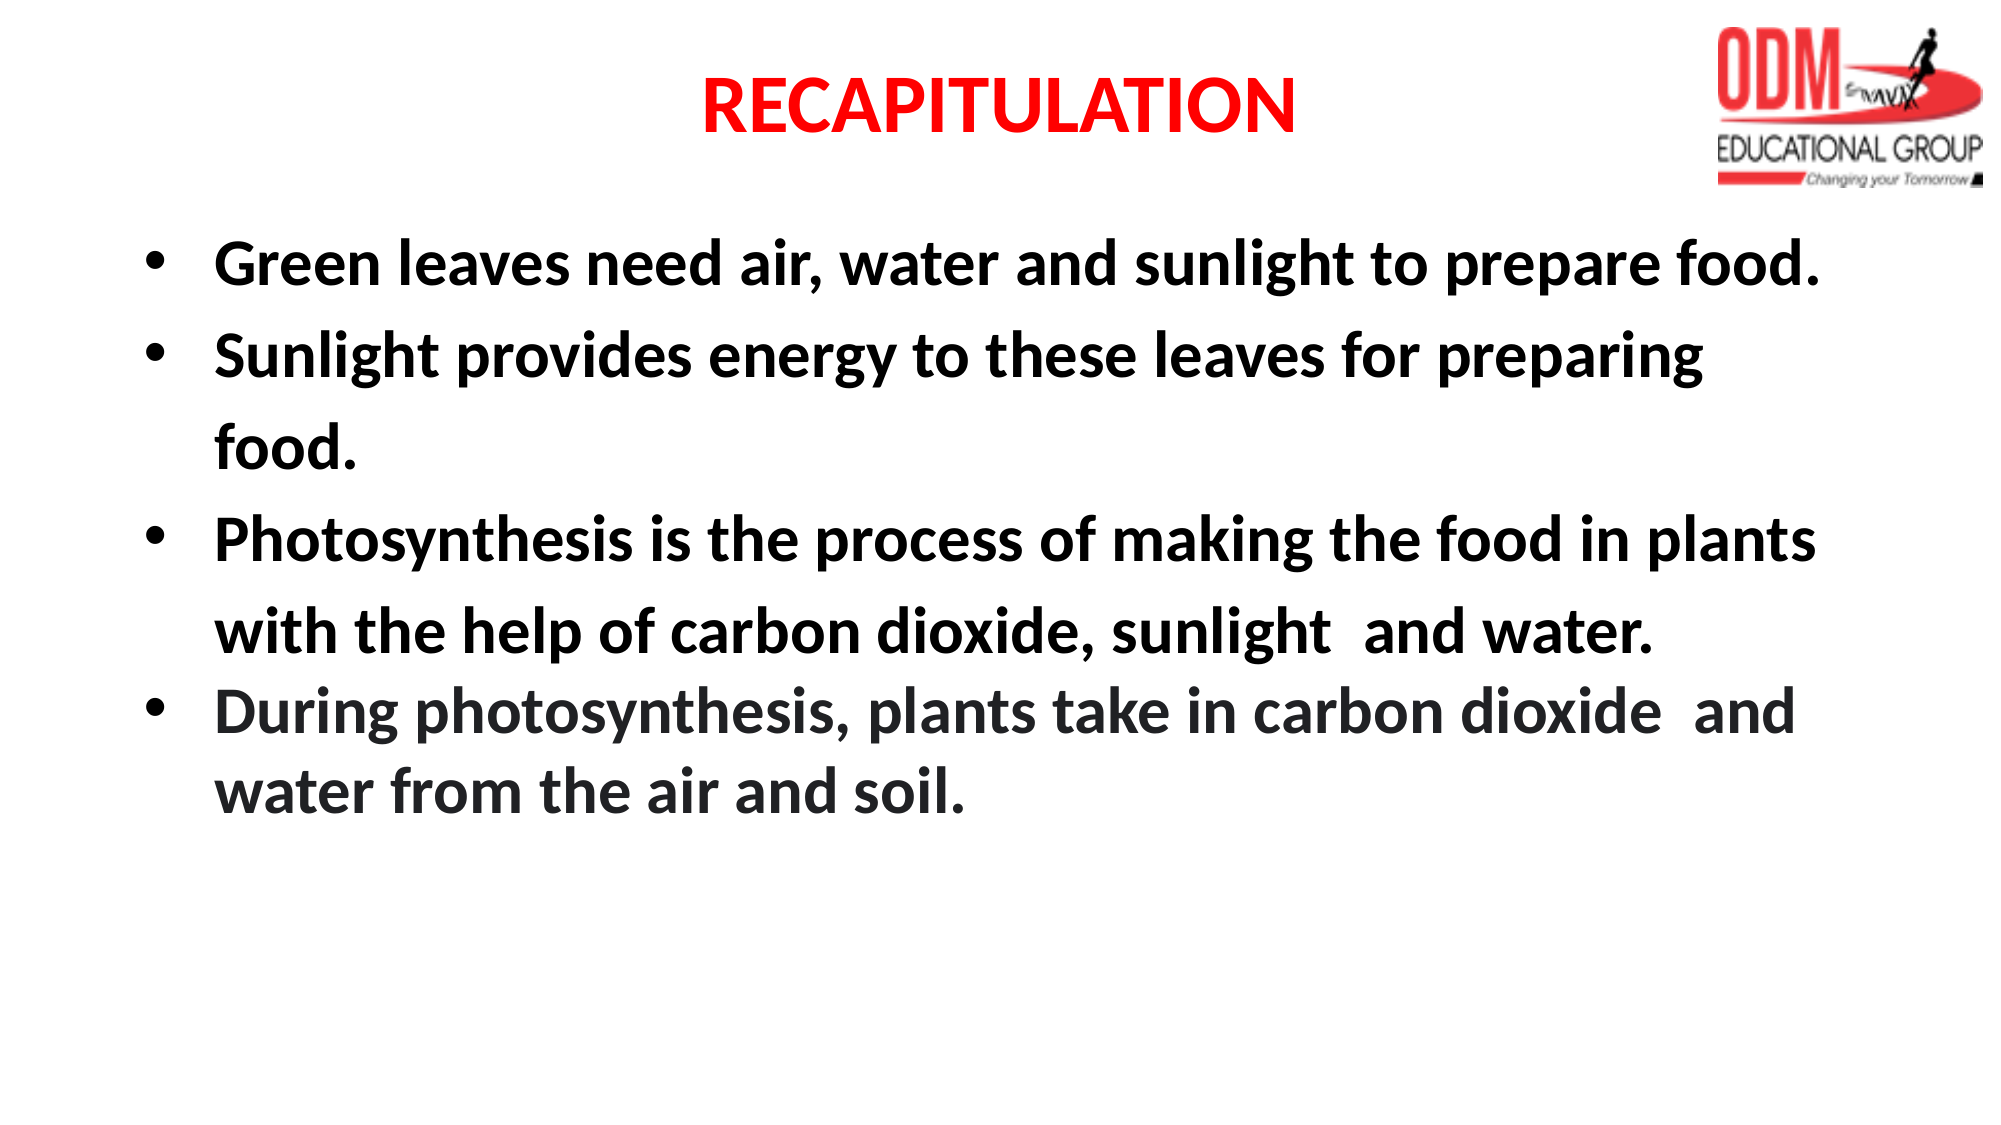

RECAPITULATION
# Green leaves need air, water and sunlight to prepare food.
Sunlight provides energy to these leaves for preparing food.
Photosynthesis is the process of making the food in plants with the help of carbon dioxide, sunlight and water.
During photosynthesis, plants take in carbon dioxide and water from the air and soil.